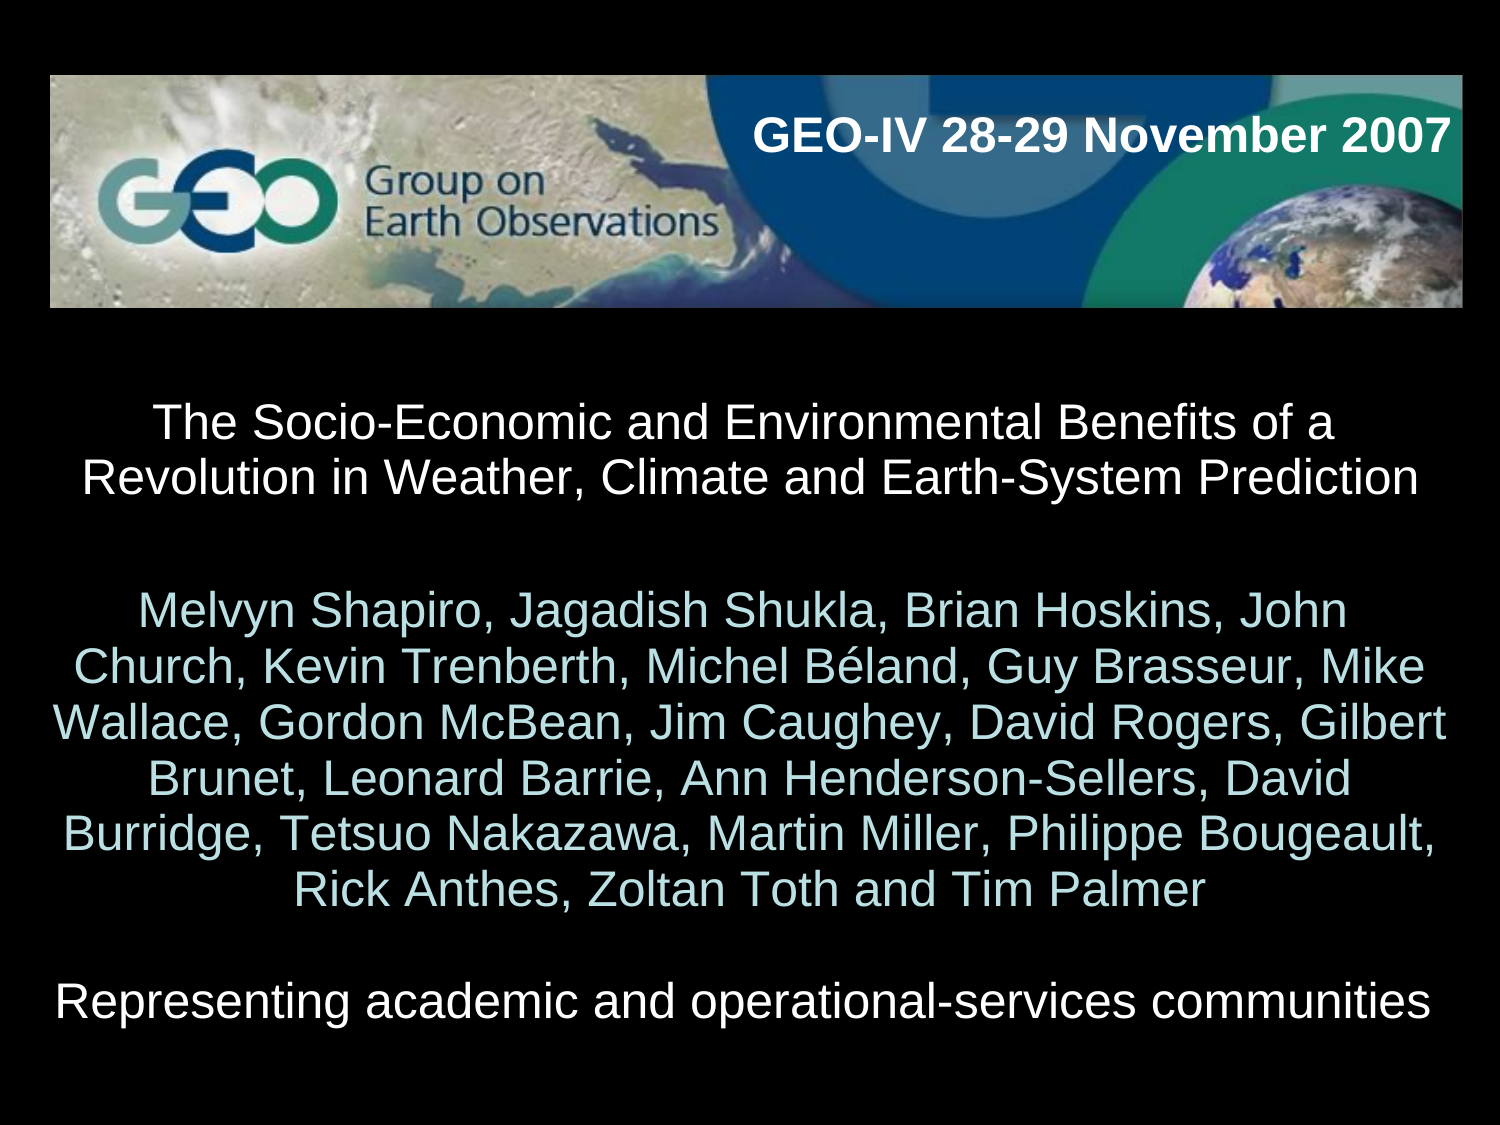

GEO-IV 28-29 November 2007
The Socio-Economic and Environmental Benefits of a
 Revolution in Weather, Climate and Earth-System Prediction
Melvyn Shapiro, Jagadish Shukla, Brian Hoskins, John Church, Kevin Trenberth, Michel Béland, Guy Brasseur, Mike Wallace, Gordon McBean, Jim Caughey, David Rogers, Gilbert Brunet, Leonard Barrie, Ann Henderson-Sellers, David Burridge, Tetsuo Nakazawa, Martin Miller, Philippe Bougeault, Rick Anthes, Zoltan Toth and Tim Palmer
Representing academic and operational-services communities
[